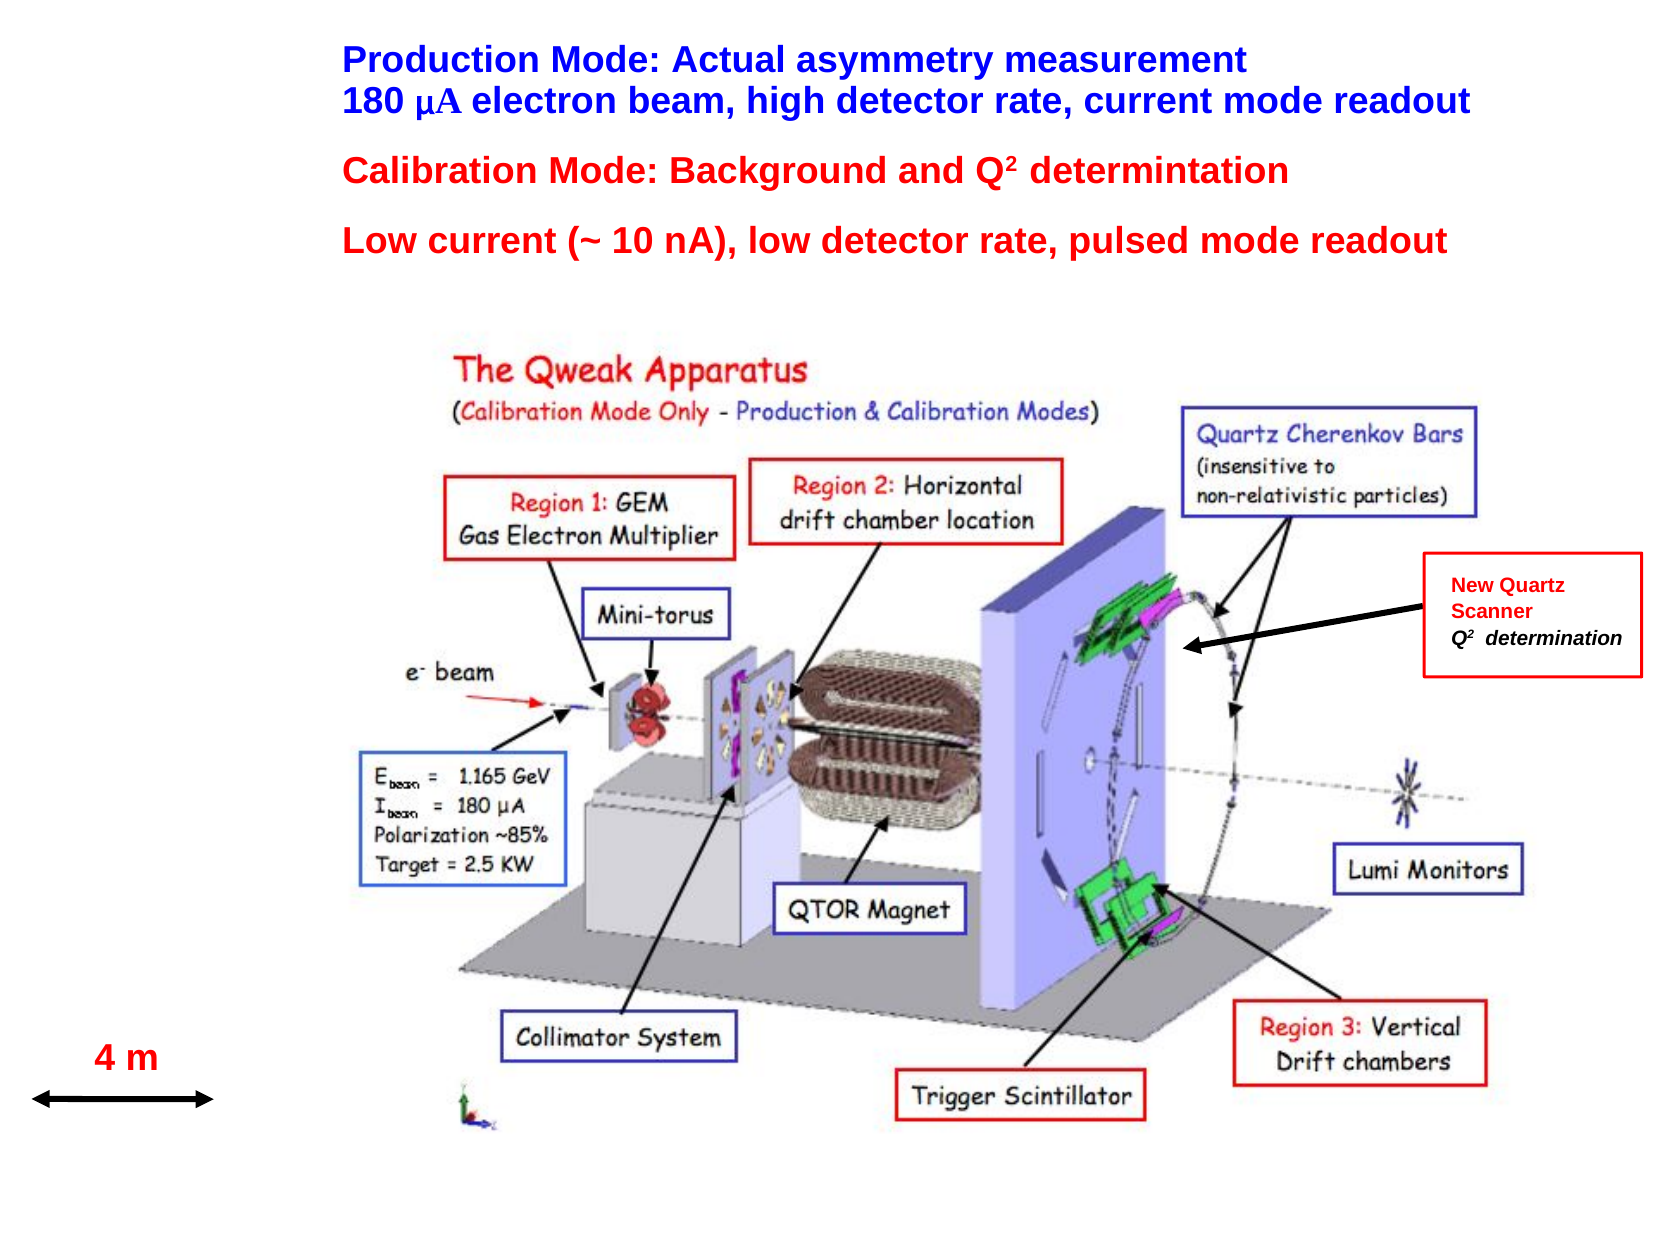

Production Mode: Actual asymmetry measurement
180 A electron beam, high detector rate, current mode readout
Calibration Mode: Background and Q2 determintation
Low current (~ 10 nA), low detector rate, pulsed mode readout
New Quartz
Scanner
Q2 determination
4 m